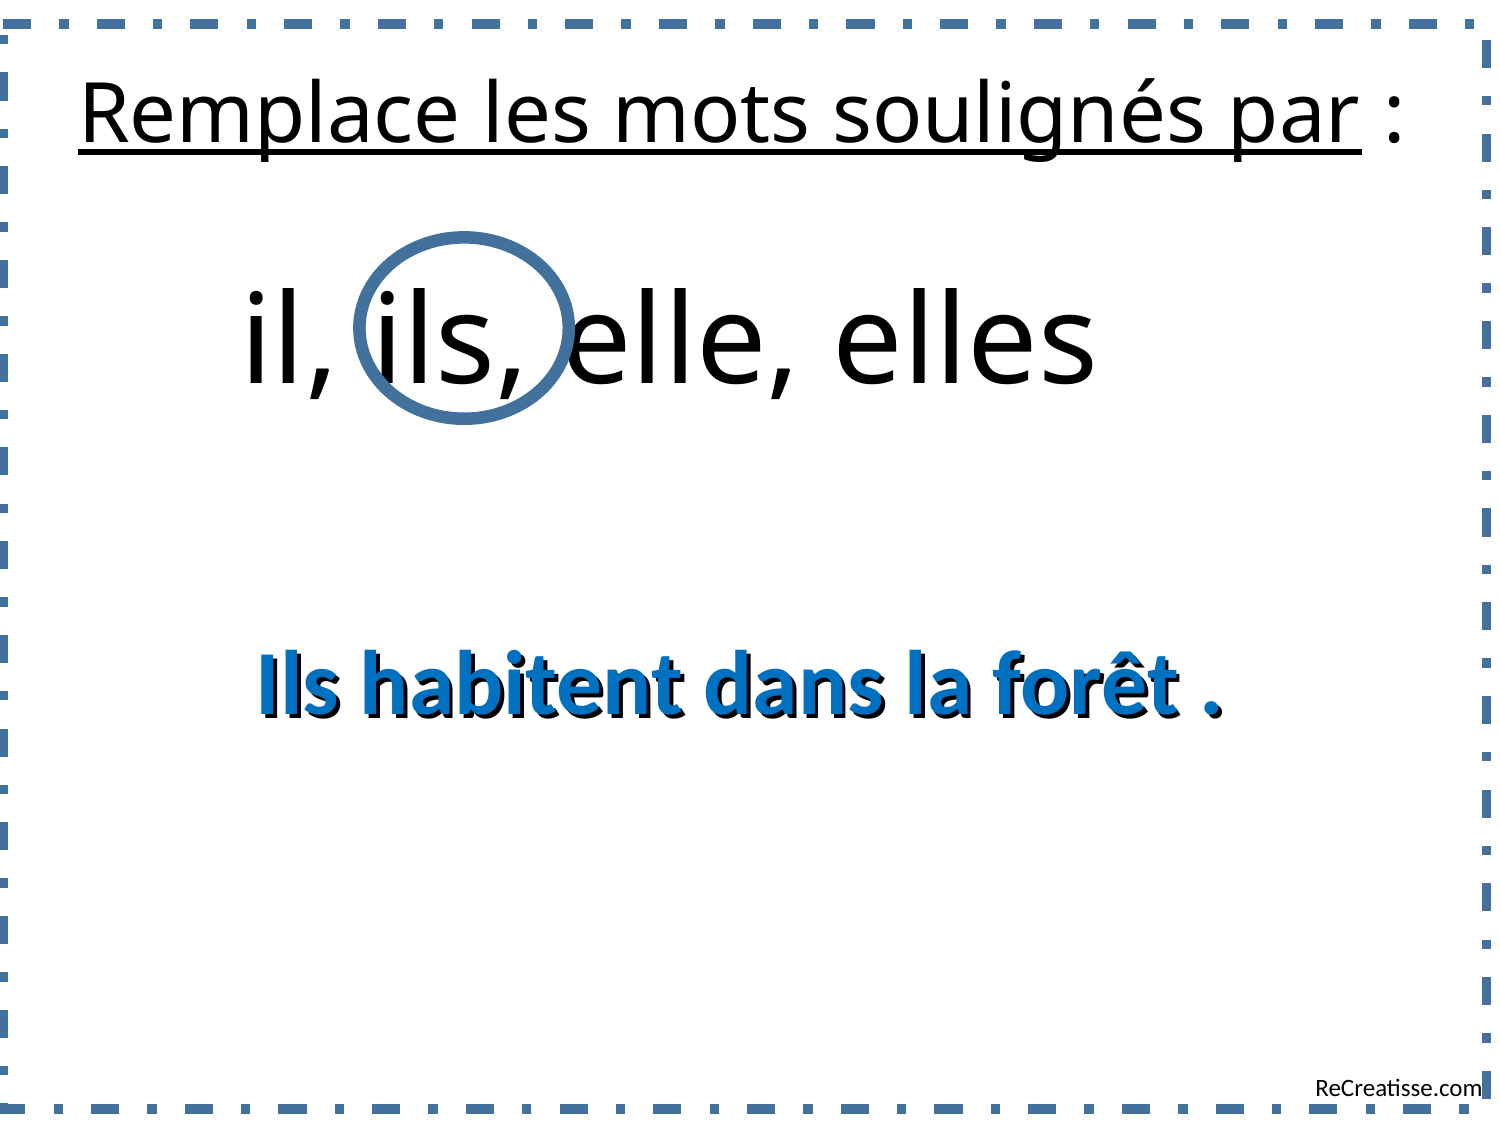

Remplace les mots soulignés par :
 il, ils, elle, elles
Ils habitent dans la forêt .
ReCreatisse.com